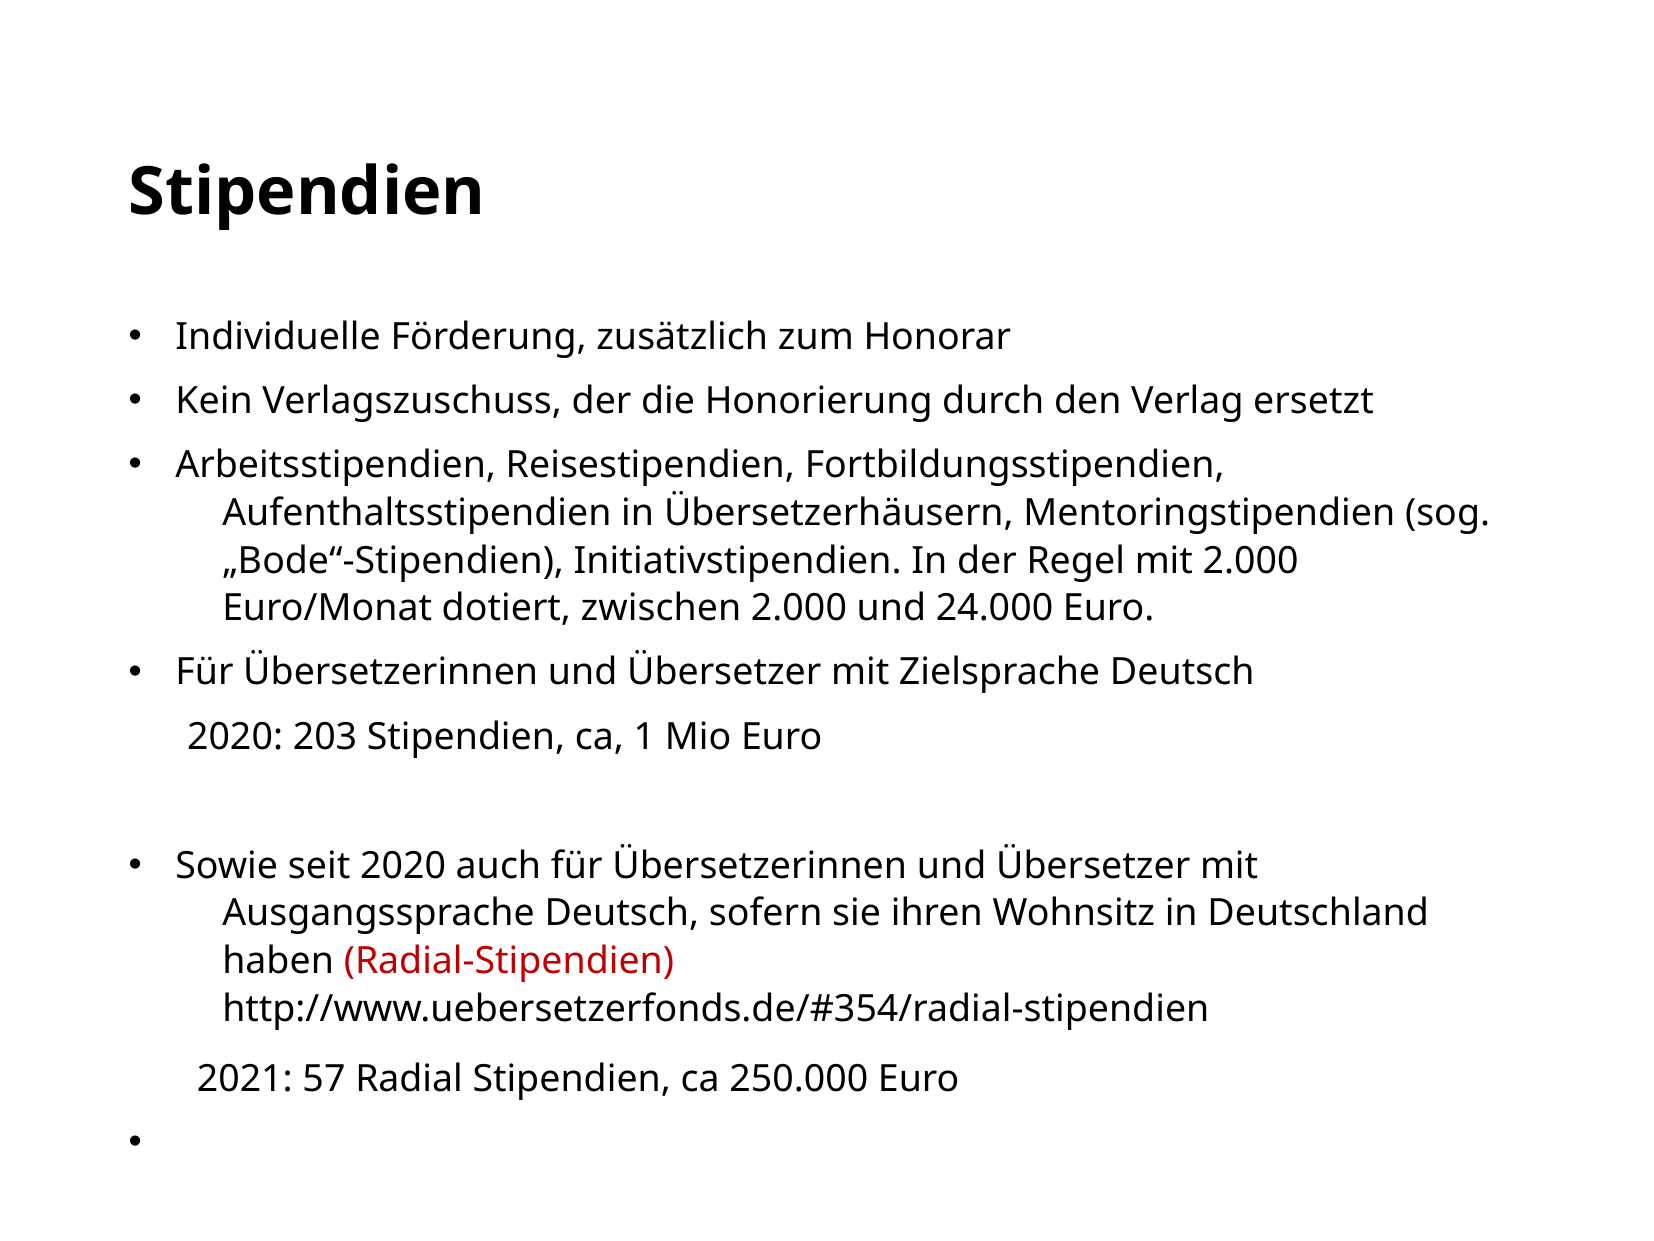

Stipendien
Individuelle Förderung, zusätzlich zum Honorar
Kein Verlagszuschuss, der die Honorierung durch den Verlag ersetzt
Arbeitsstipendien, Reisestipendien, Fortbildungsstipendien, Aufenthaltsstipendien in Übersetzerhäusern, Mentoringstipendien (sog. „Bode“-Stipendien), Initiativstipendien. In der Regel mit 2.000 Euro/Monat dotiert, zwischen 2.000 und 24.000 Euro.
Für Übersetzerinnen und Übersetzer mit Zielsprache Deutsch
 2020: 203 Stipendien, ca, 1 Mio Euro
Sowie seit 2020 auch für Übersetzerinnen und Übersetzer mit Ausgangssprache Deutsch, sofern sie ihren Wohnsitz in Deutschland haben (Radial-Stipendien) http://www.uebersetzerfonds.de/#354/radial-stipendien
 2021: 57 Radial Stipendien, ca 250.000 Euro